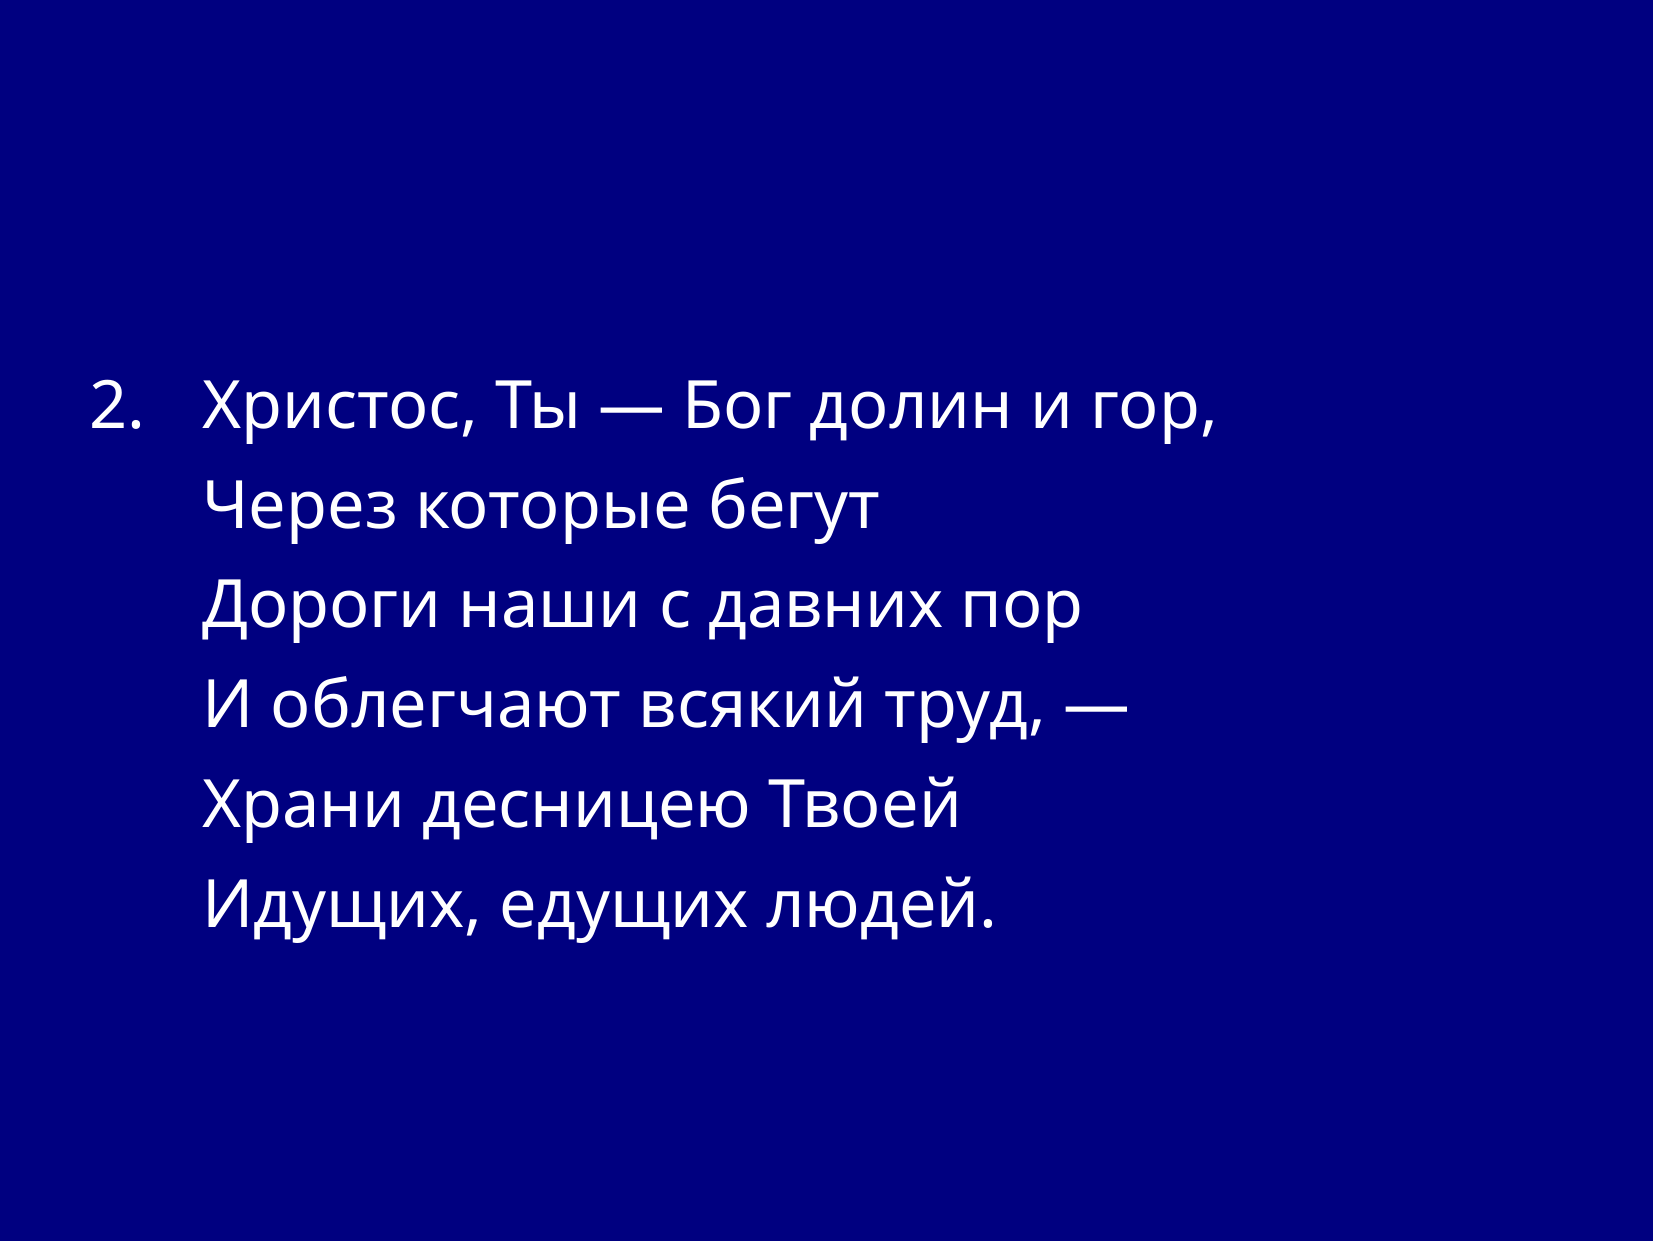

2.	Христос, Ты ― Бог долин и гор,
	Через которые бегут
	Дороги наши с давних пор
	И облегчают всякий труд, ―
	Храни десницею Твоей
	Идущих, едущих людей.